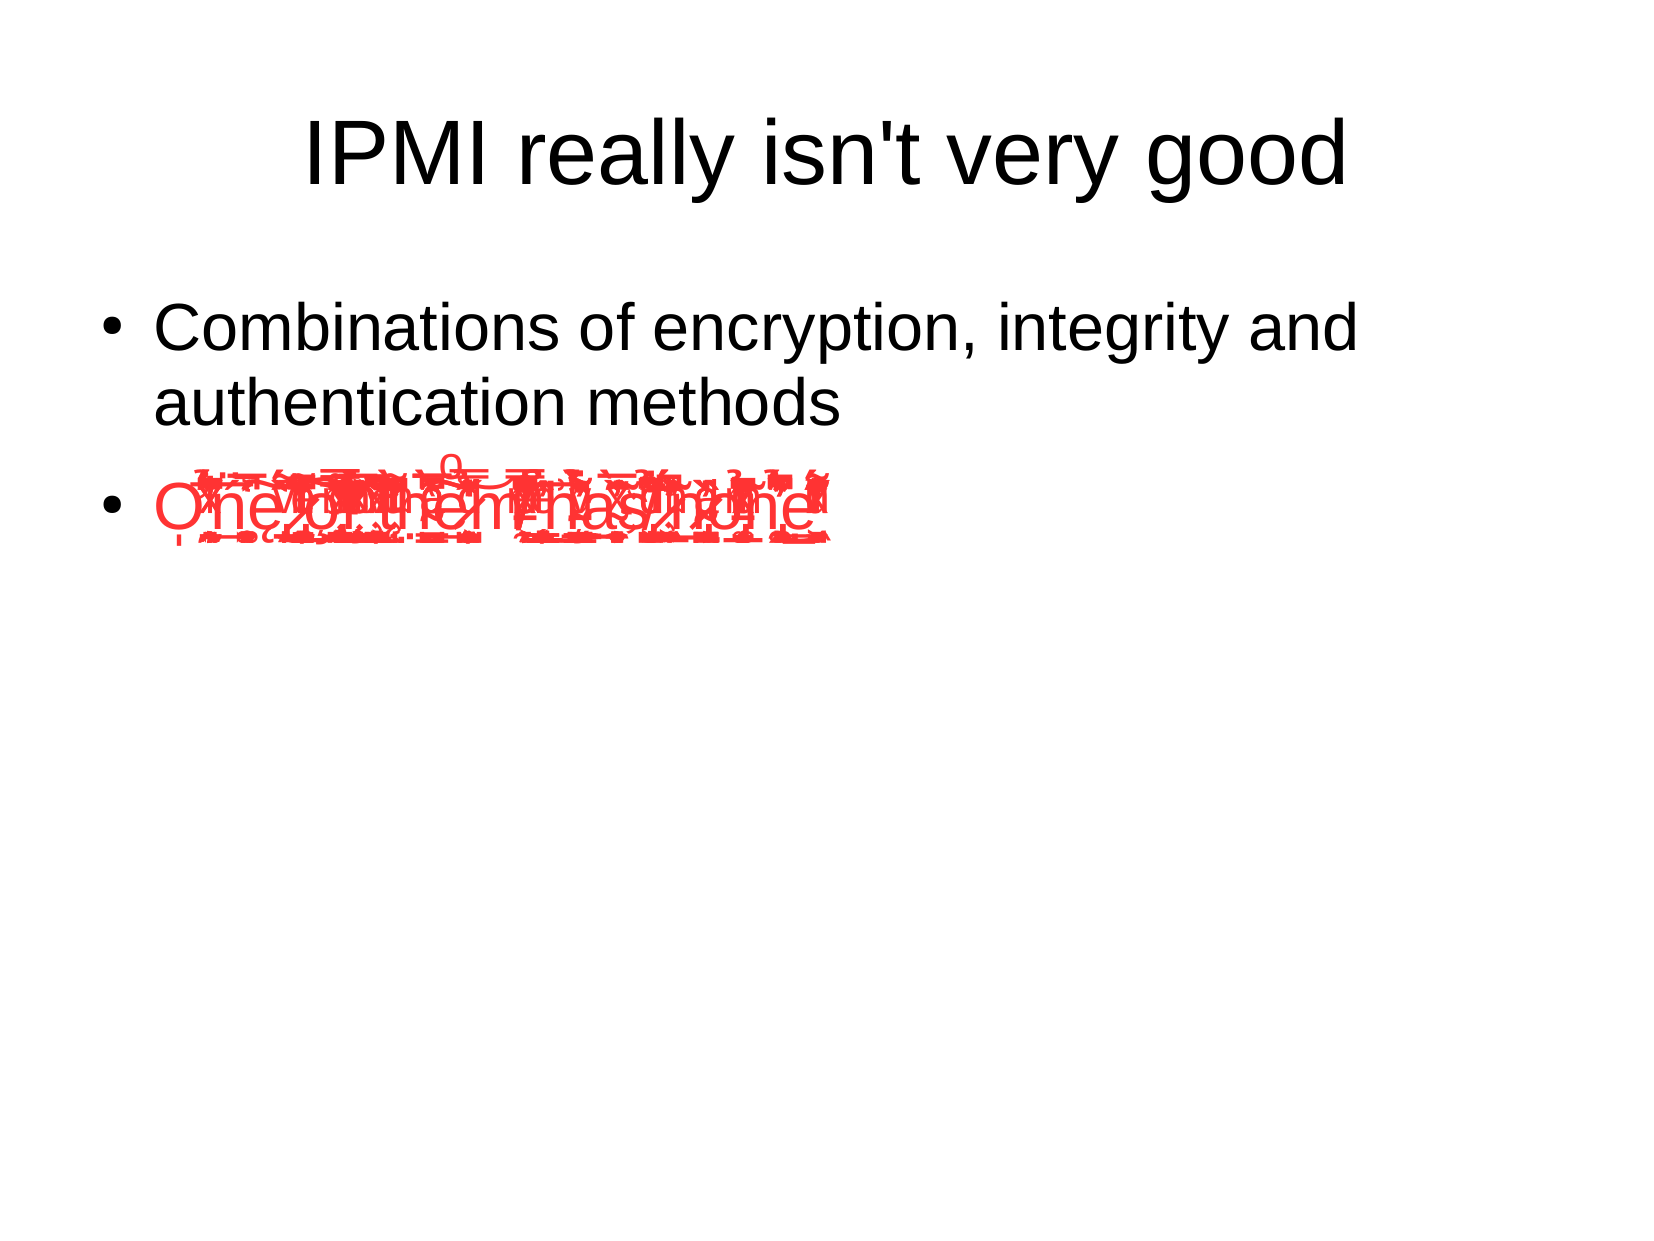

# IPMI really isn't very good
Combinations of encryption, integrity and authentication methods
Ơ̩̰̩̟̯̠͍͉̹ͯ͆̓̐̋͂ͥ̑̉́ͯ́̕͢͞ń̈̅͑͐̍̚̚͠͏̮͙͎͈̥͚͙ͅę̢̗̩̟̠̆̈̋̈́̄ͮ͑̏͌ ̡͌̓ͥ͗͛̽ͪͤ̍ͥ̈ͬ̄̚͏̷̲͙̭̦̹̠̻̳̗̭͎̳̰͈̠͚̘̠̠͠͡o̧̢̻̥̯̲̪̬̠͕̻͌̏̍ͫ͊ͩ̎̿̎̊͊̓̂̿̑̈ͯ͟͞͞f̧̛͊̍ͫ̔̈́ͪ͑̉̍̅ͫͨͪ͐ͭ̓ͯ̏̒̀̀҉̥͍͇͇ ̐̌̊̃̌͛ͮ͆ͯ͂̚̚̚҉̦̺̻̝͔̫͉̪̯̘̹͕̯̳̳̘̬ͅt̨̩̤̤͔̝͊ͫ͛ͧͬ͌͆̑͑͂͑̀h̴͇̳̣̬̤̣̺̀ͨ̅͂͆̅̽ͣ̔̽ͣ͢͠͠e̷̺͙̙͎̙͎̼͕͍̞̞̦̞̭͕̰ͦ͗̌̇̿̋̉̈͑͐ͨͩ͛̒̔͝m̸̵̸̸̹̗̼̹͕̞̎ͫ̿͆ͪ͊͒͋ͧ̂͑ͤ̓̆ͨͯ̏̓͘ ̨̥̠̙͔͈̫͇͇̙̦̻̠̝̥̲̠̲̉̂̓̉ͤ̕͜͞h͗ͪ̈́̎ͮ̍̓͋͋̀ͧ̉̓̆̉͟͏̴̵̧͇̫̺̗̖͇̗̪̮ͅạ̴͍͈̹̘̟̙̬̟̼̣̖͂̑̓̄̅̏ͯ̃̈͑̀̓s̡̉ͩ͋̂̊ͨ̆͆ͧ͏̸͘҉̼͙͖̺̮̬ͅ ̷̛̲̯͖̯̞̣͖̮͍̼̣̜͗̈́̽ͥ͐̃ͫ́̚ṉ̷̴̢̪̱̺̪̹̮̪̯̫̱̓̏̏ͣͩ̕ͅo̵̡̱͎̟͎̱̬̲̝͚̘ͨͯ̉͗̄̑ͪ̄͆̇͐ͬͪͬ̃̏ͫͯ͘n̡͎̼͉͙͚̞͙͔̭͑̓̉̎̽̓͂͆̐́̚̕͜͜e͇̣̤̞̬͖̒ͥ̽̆ͪ̽̋͌ͬ͊ͧ͛ͯ̇͂́